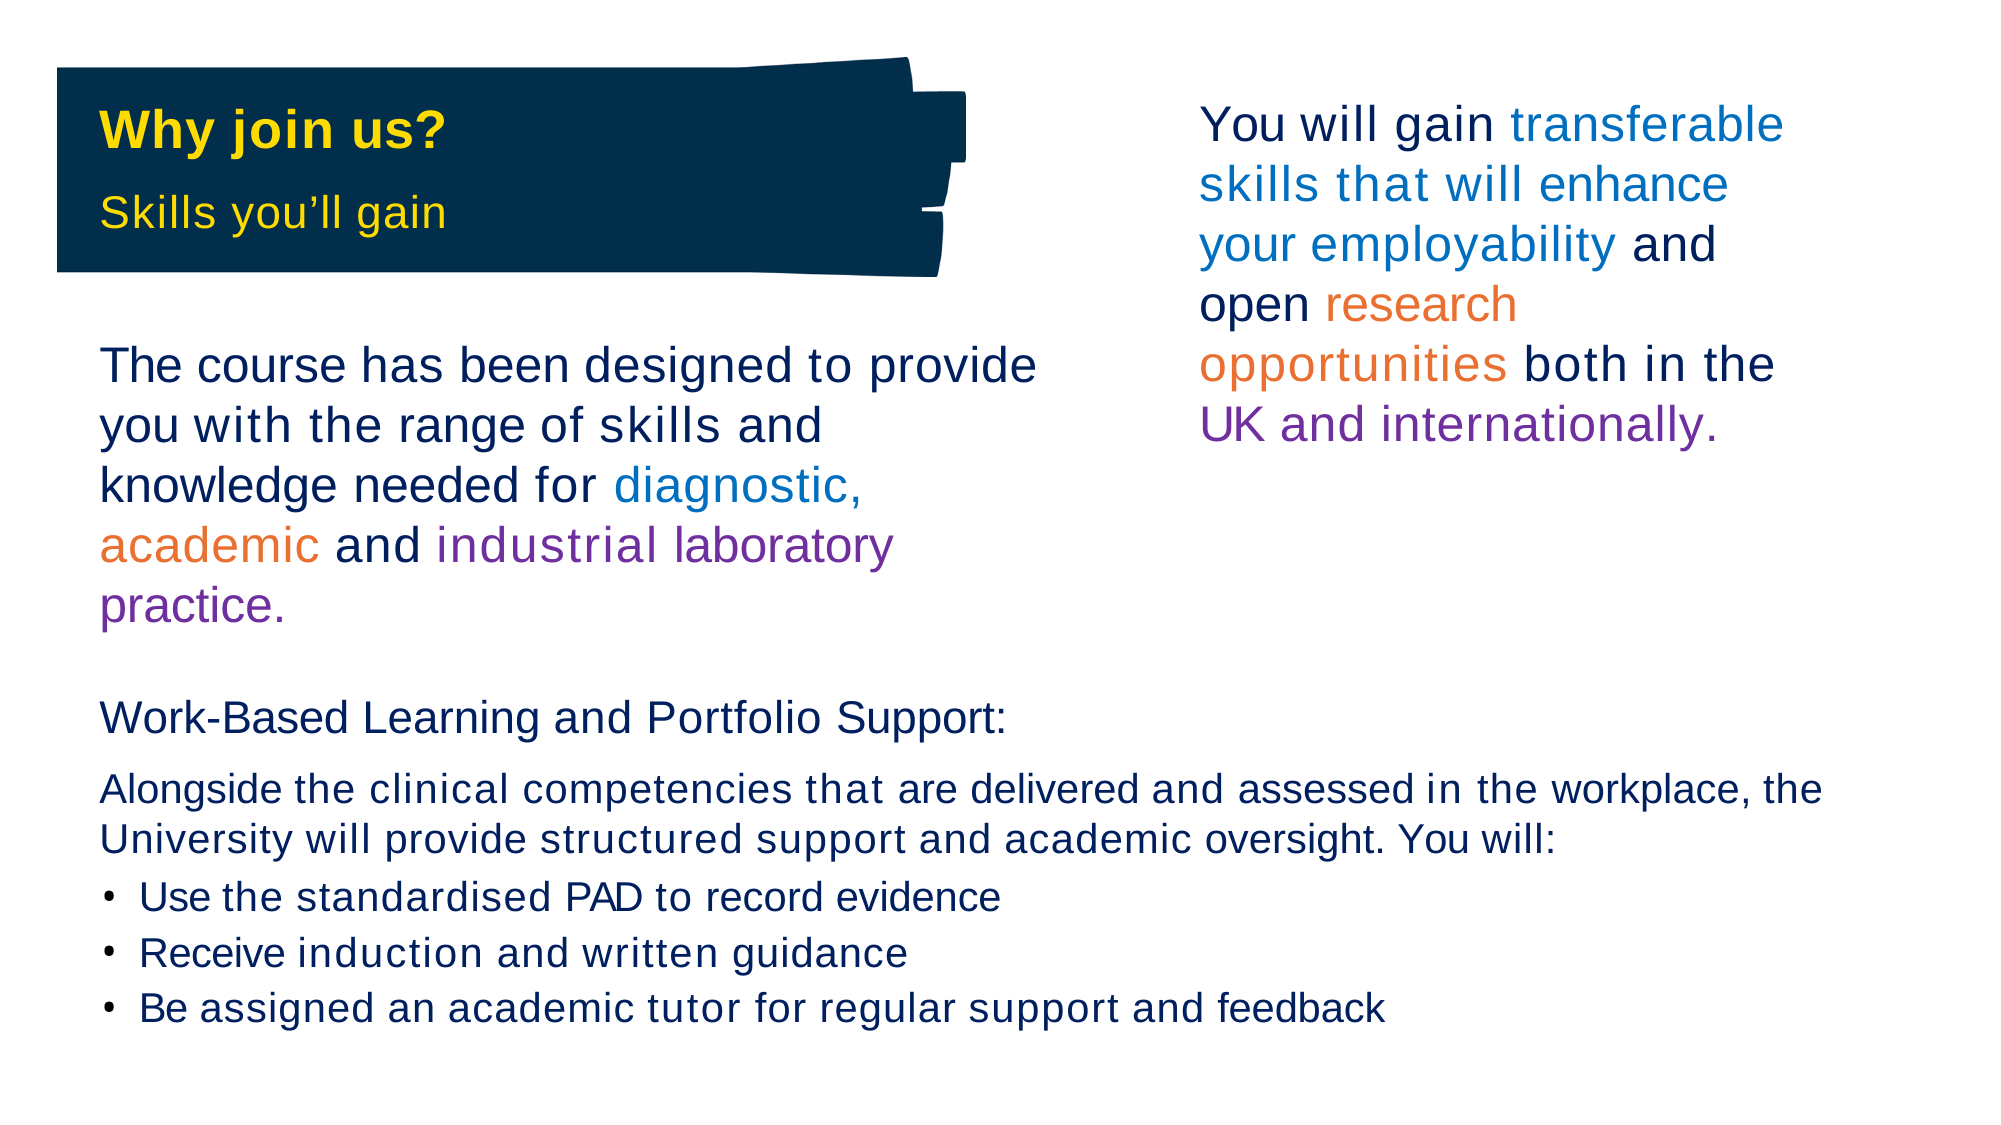

You will gain transferable skills that will enhance your employability and open research opportunities both in the UK and internationally.
# Why join us?
Skills you’ll gain
The course has been designed to provide you with the range of skills and knowledge needed for diagnostic, academic and industrial laboratory practice.
Work-Based Learning and Portfolio Support:
Alongside the clinical competencies that are delivered and assessed in the workplace, the University will provide structured support and academic oversight. You will:
Use the standardised PAD to record evidence
Receive induction and written guidance
Be assigned an academic tutor for regular support and feedback